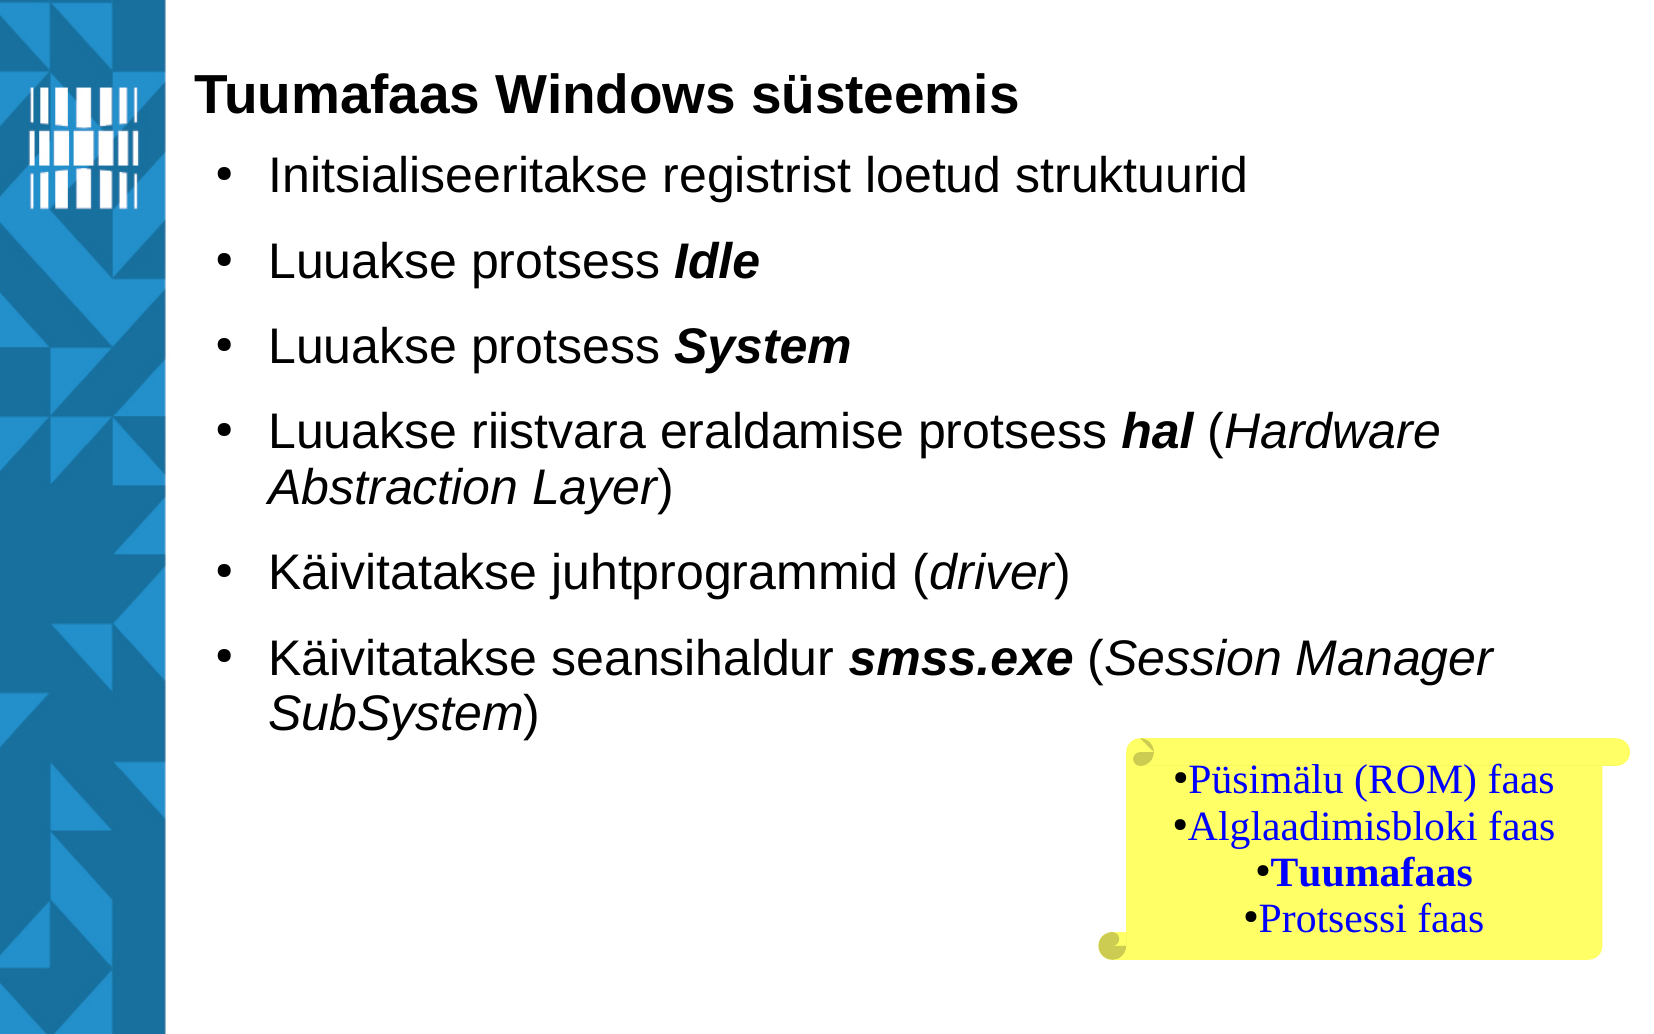

# Tuumafaas Windows süsteemis
Initsialiseeritakse registrist loetud struktuurid
Luuakse protsess Idle
Luuakse protsess System
Luuakse riistvara eraldamise protsess hal (Hardware Abstraction Layer)
Käivitatakse juhtprogrammid (driver)
Käivitatakse seansihaldur smss.exe (Session Manager SubSystem)
Püsimälu (ROM) faas
Alglaadimisbloki faas
Tuumafaas
Protsessi faas